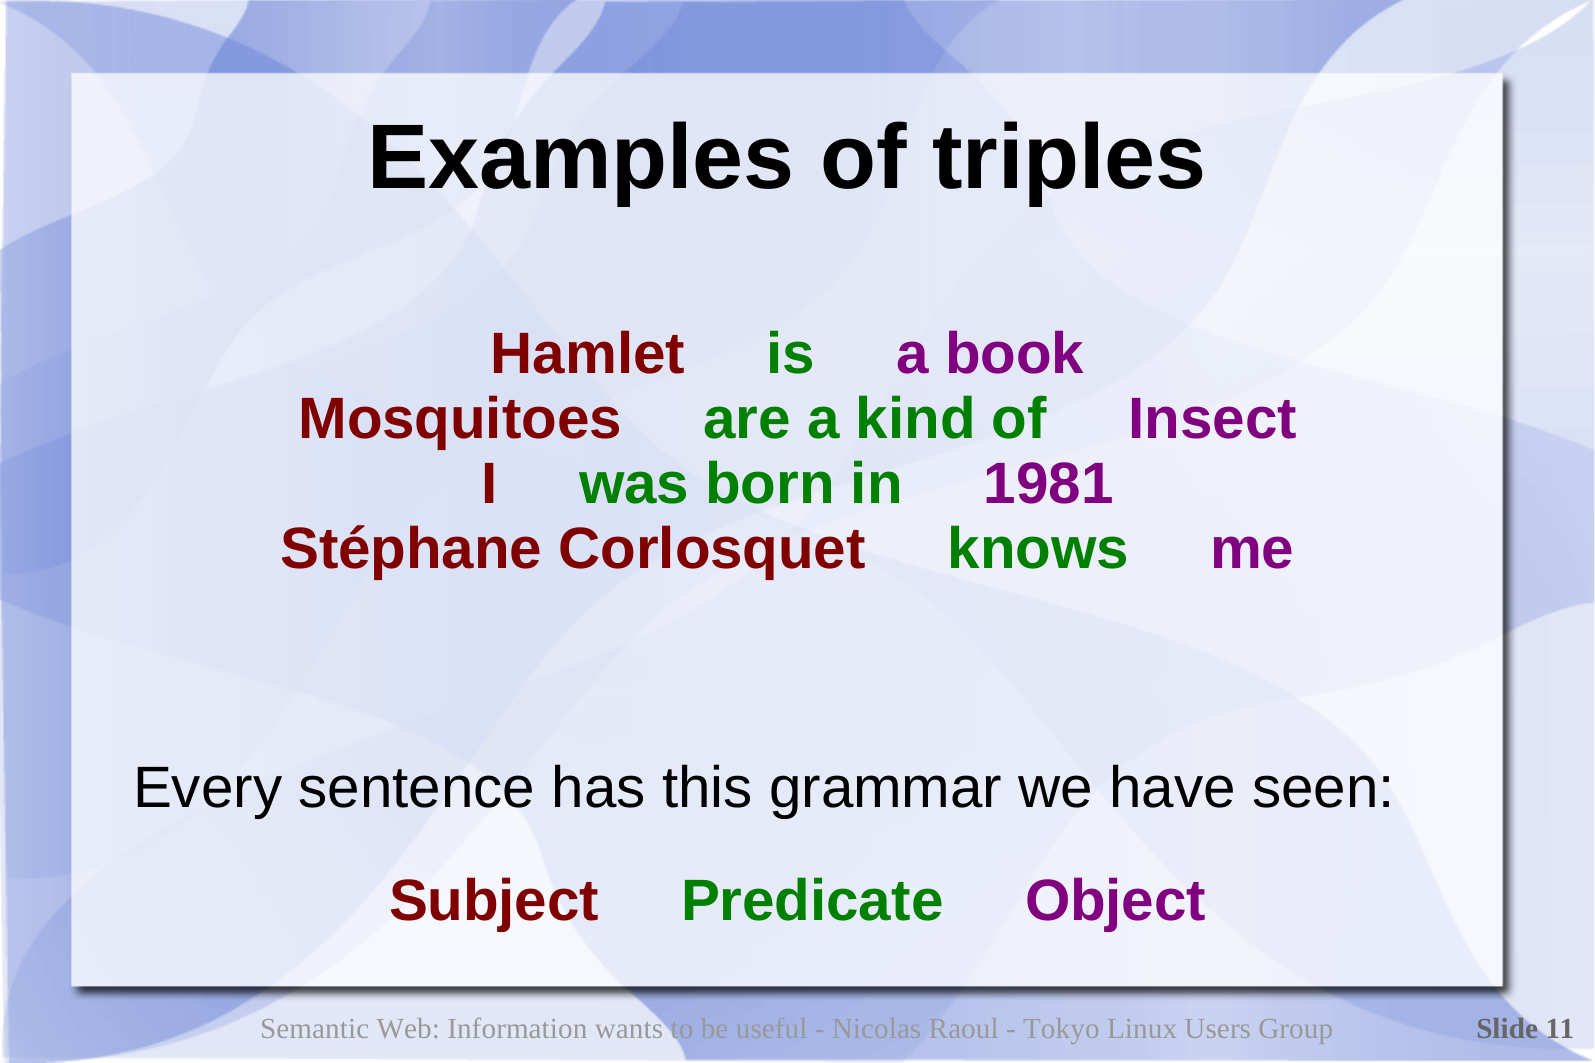

# Examples of triples
Hamlet is a book
Mosquitoes are a kind of Insect
I was born in 1981
Stéphane Corlosquet knows me
Every sentence has this grammar we have seen:
Subject Predicate Object
Semantic Web: Information wants to be useful - Nicolas Raoul - Tokyo Linux Users Group
11